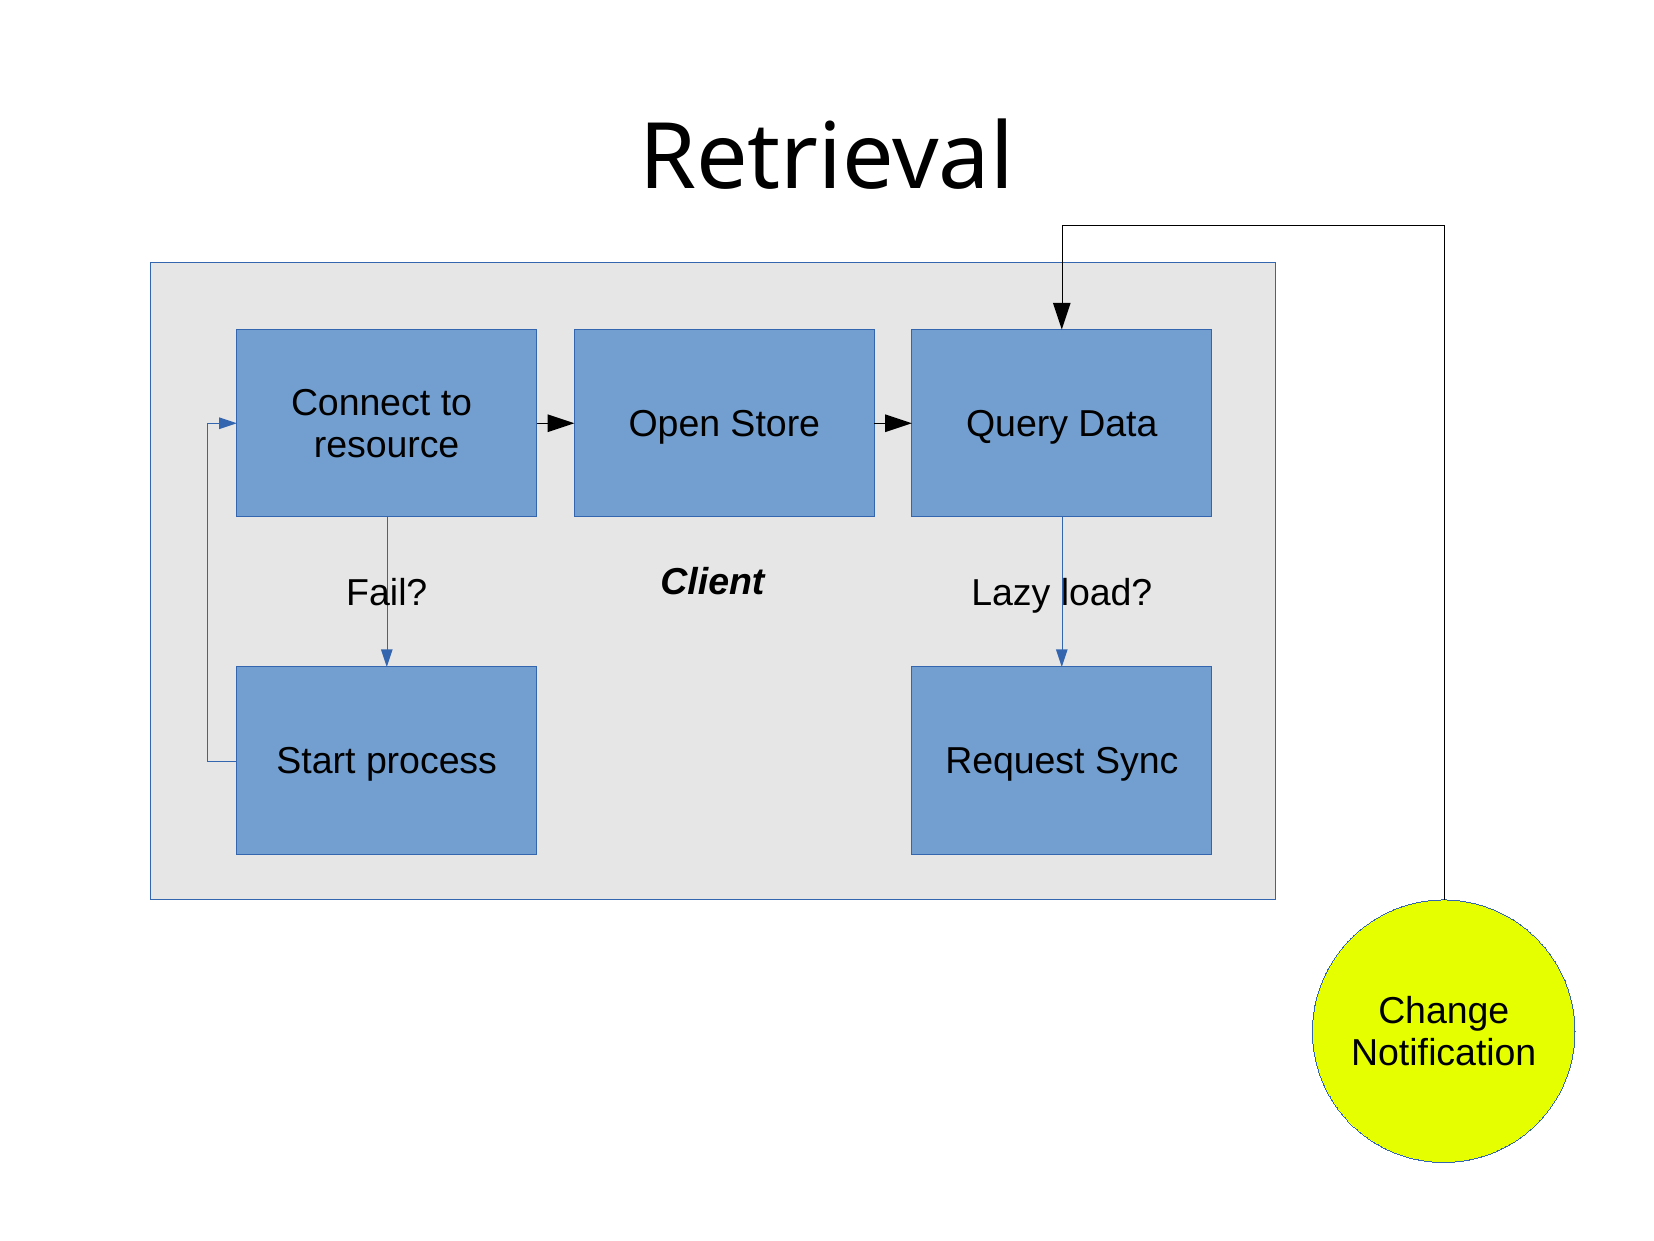

# Retrieval
Client
Connect to
resource
Open Store
Query Data
Start process
Request Sync
Change
Notification